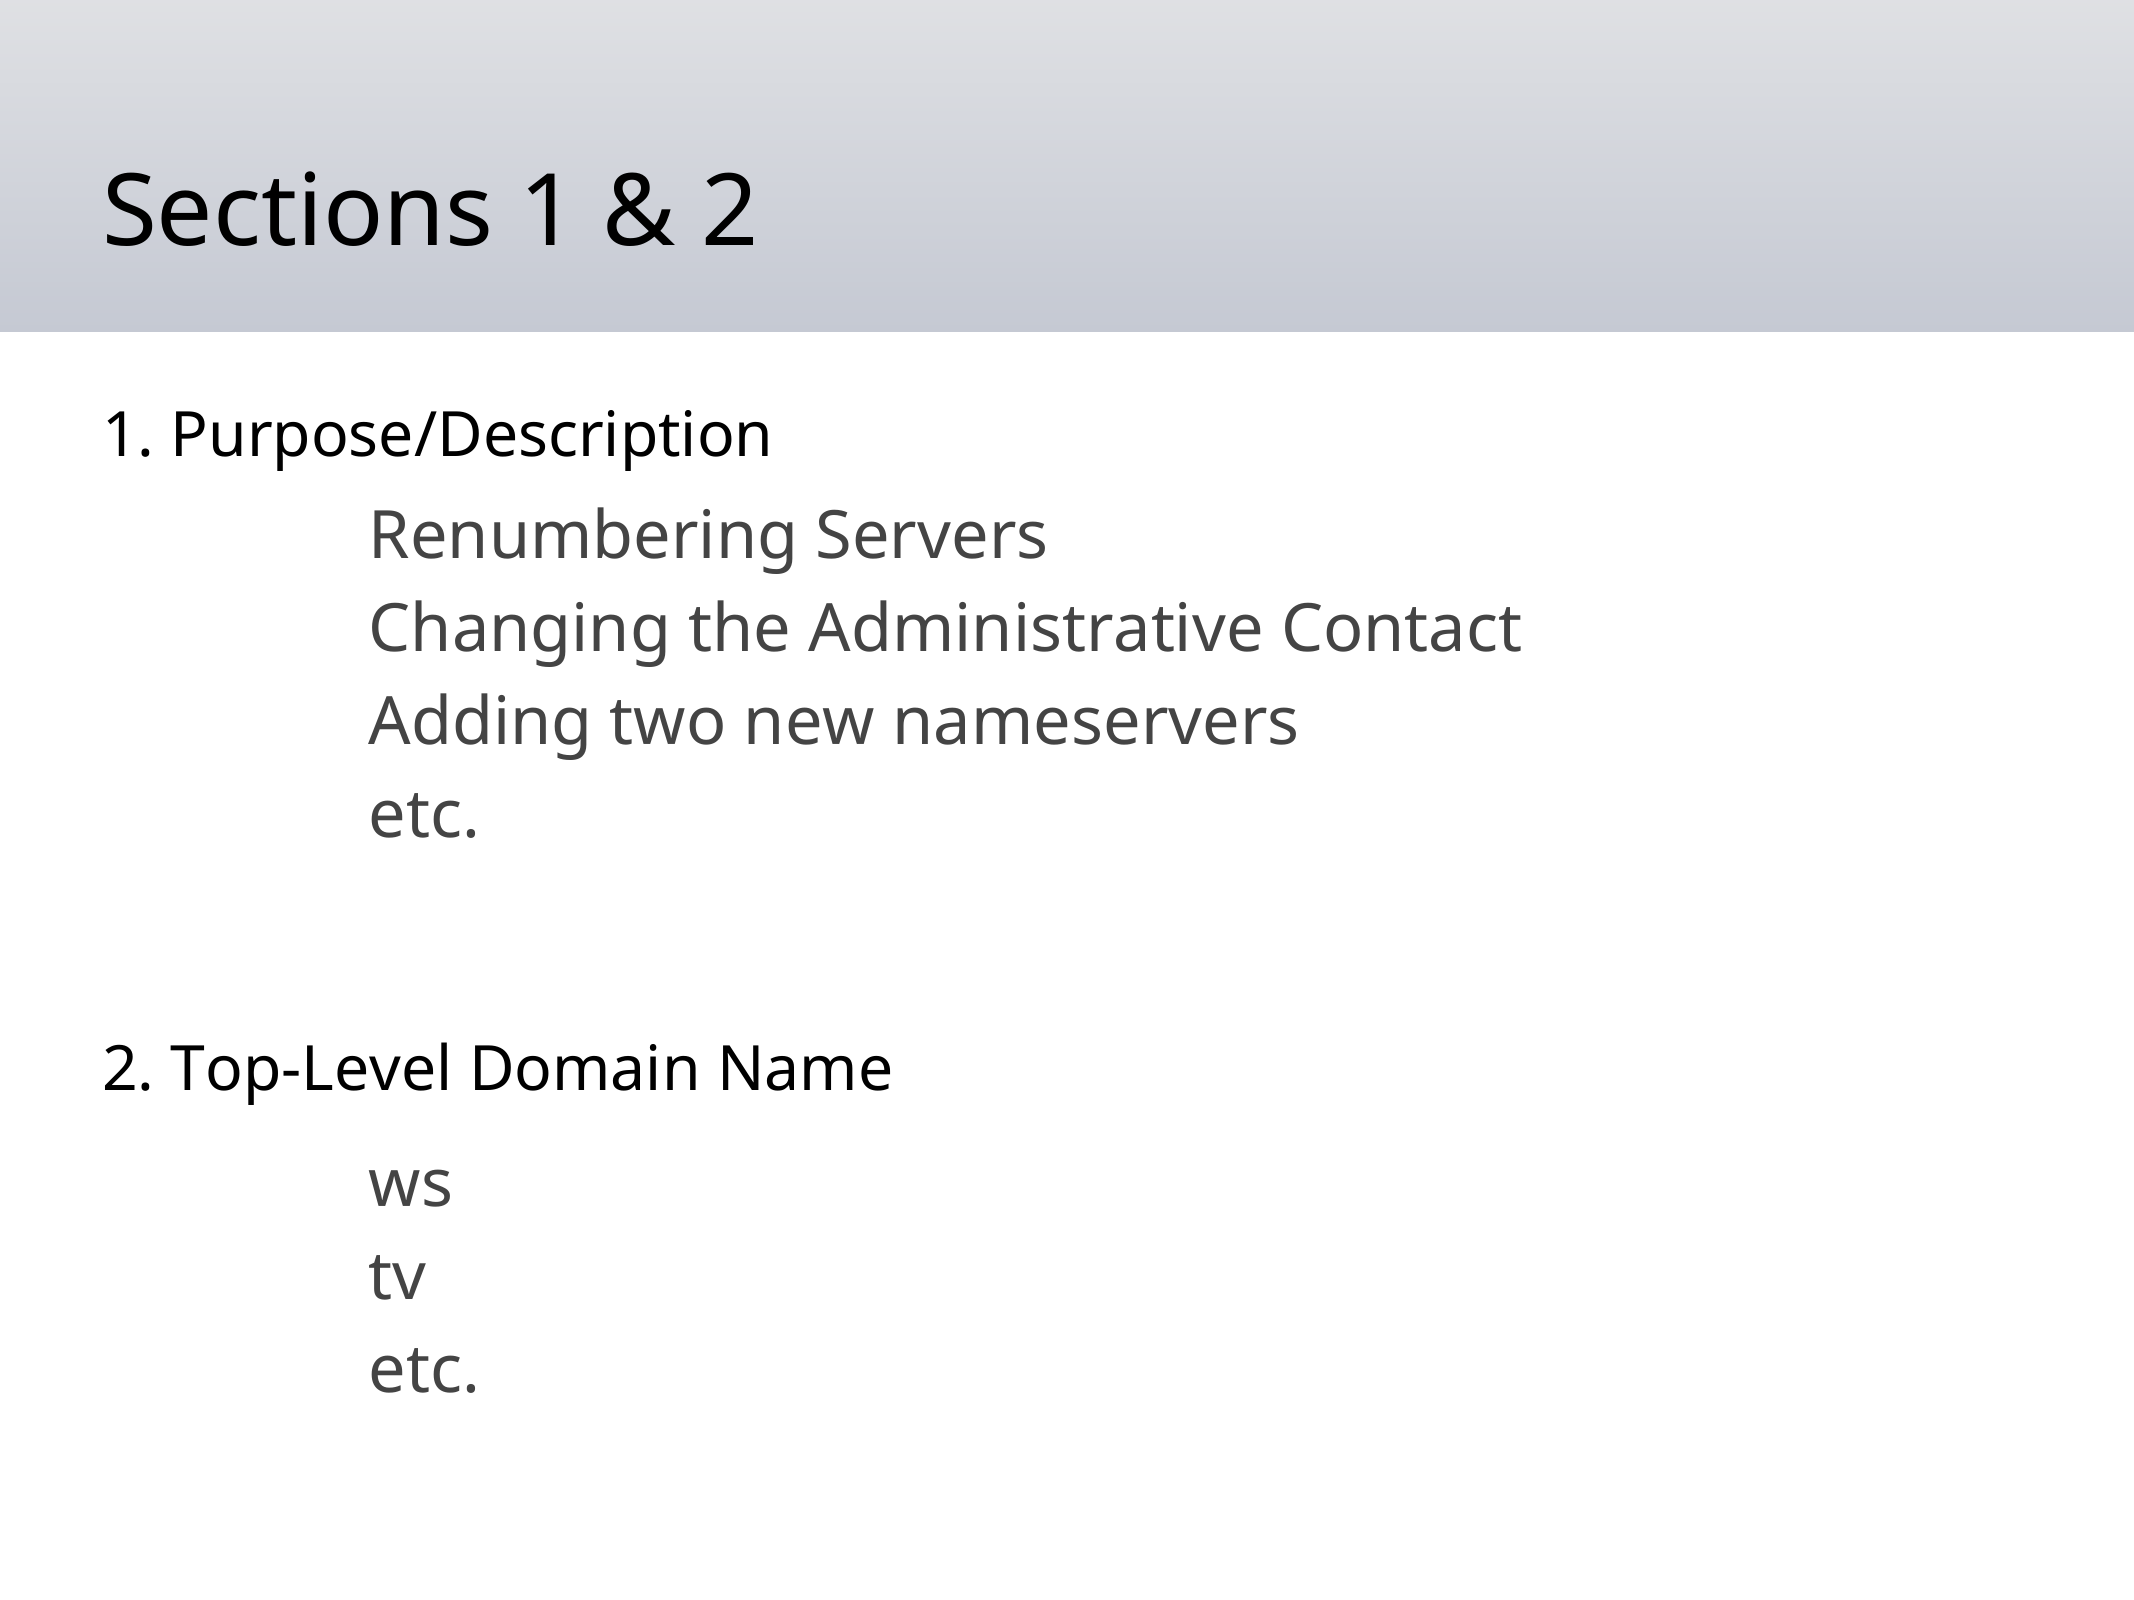

# Sections 1 & 2
1. Purpose/Description
2. Top-Level Domain Name
Renumbering Servers
Changing the Administrative Contact
Adding two new nameservers
etc.
ws
tv
etc.